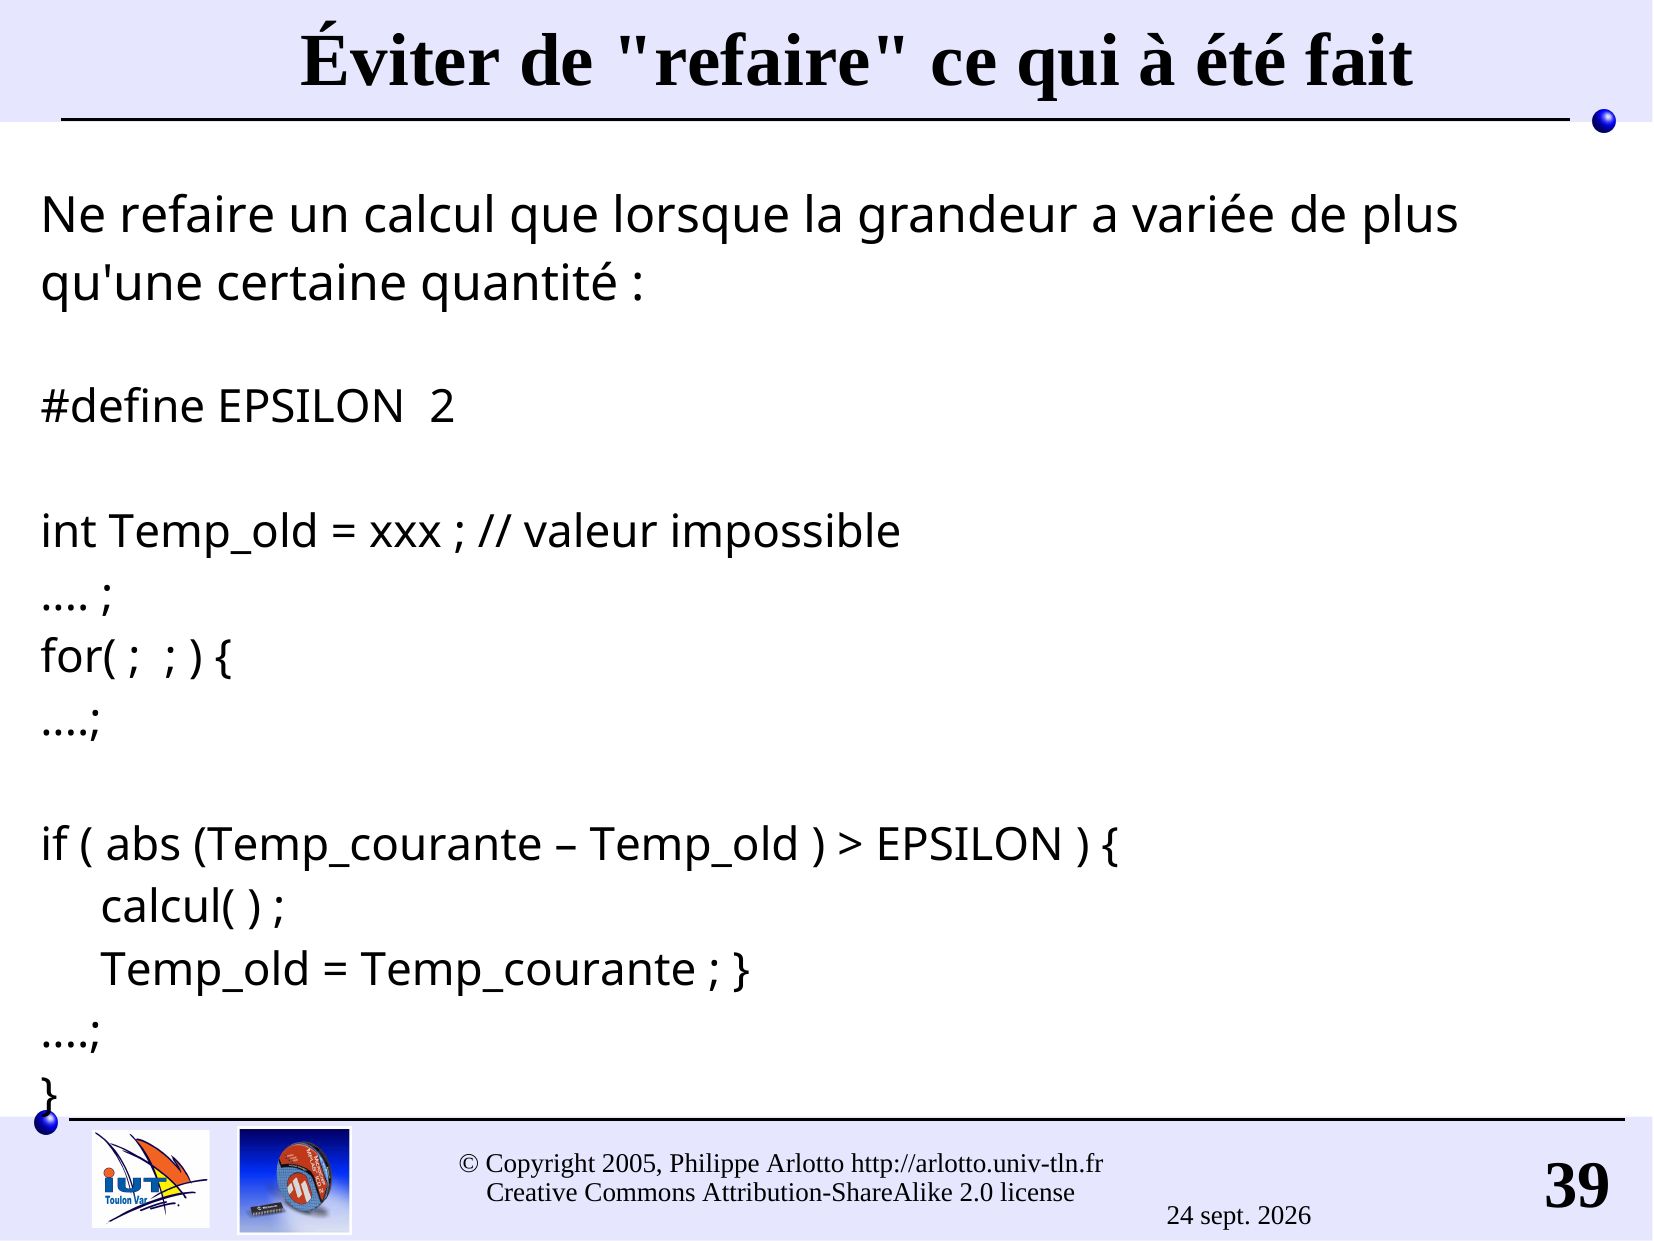

# Éviter de "refaire" ce qui à été fait
Ne refaire un calcul que lorsque la grandeur a variée de plus
qu'une certaine quantité :
#define EPSILON 2
int Temp_old = xxx ; // valeur impossible
.... ;
for( ; ; ) {
....;
if ( abs (Temp_courante – Temp_old ) > EPSILON ) {
 calcul( ) ;
 Temp_old = Temp_courante ; }
....;
}